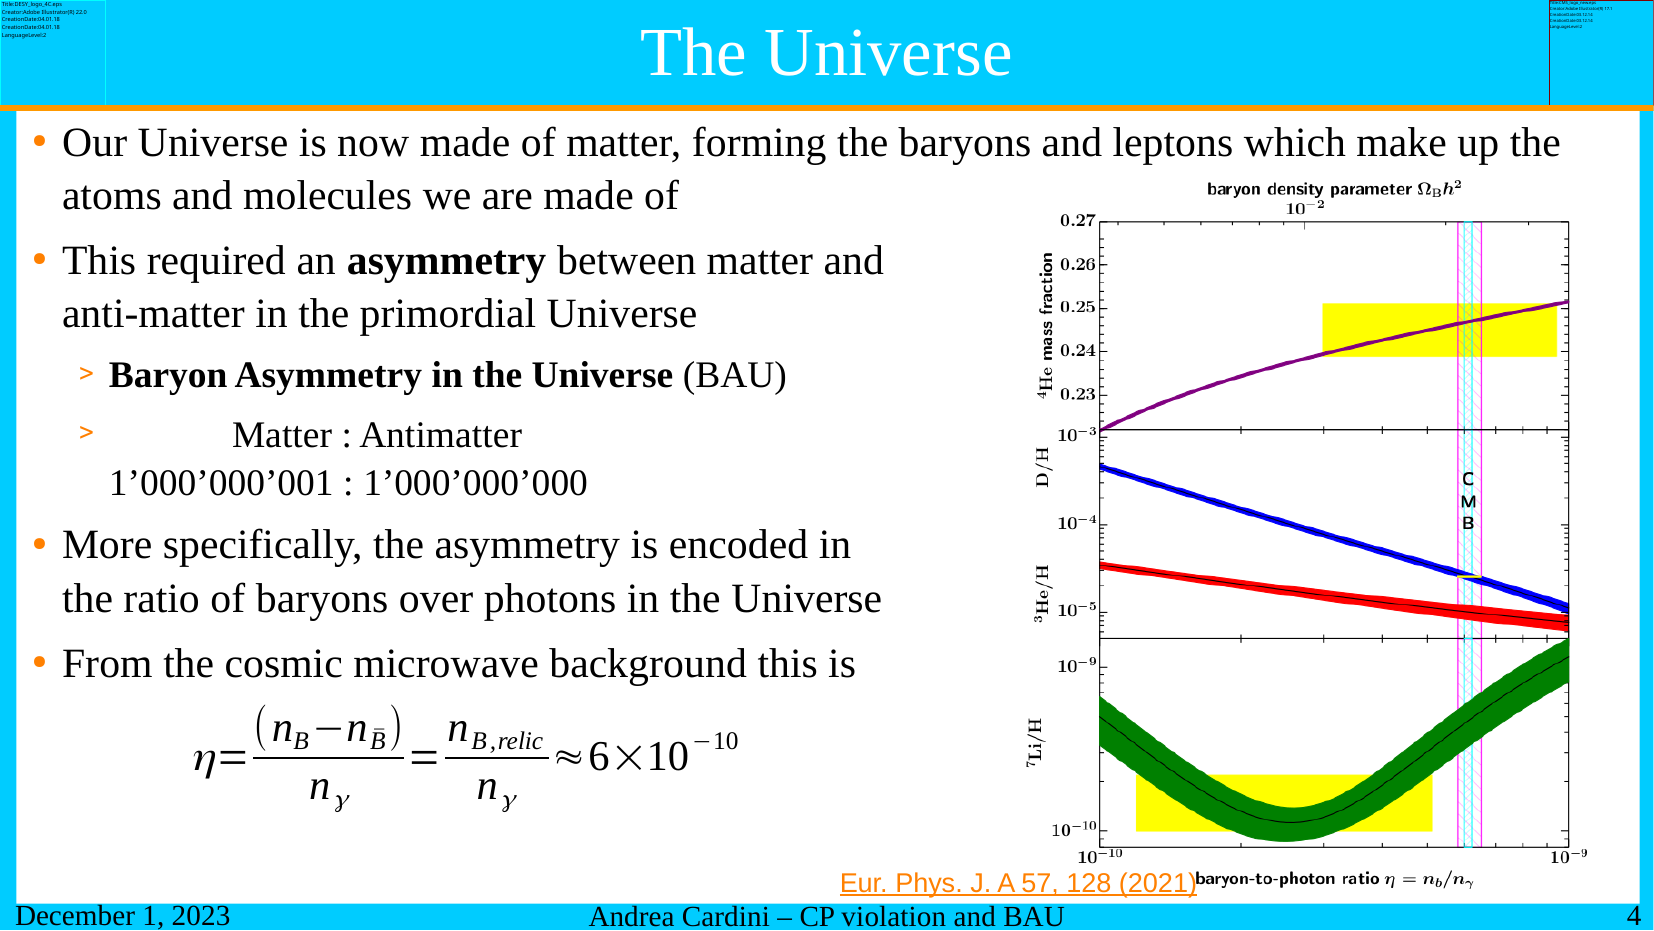

# The Universe
Our Universe is now made of matter, forming the baryons and leptons which make up the atoms and molecules we are made of
This required an asymmetry between matter and
anti-matter in the primordial Universe
Baryon Asymmetry in the Universe (BAU)
 Matter : Antimatter
1’000’000’001 : 1’000’000’000
More specifically, the asymmetry is encoded in
the ratio of baryons over photons in the Universe
From the cosmic microwave background this is
Eur. Phys. J. A 57, 128 (2021)
4